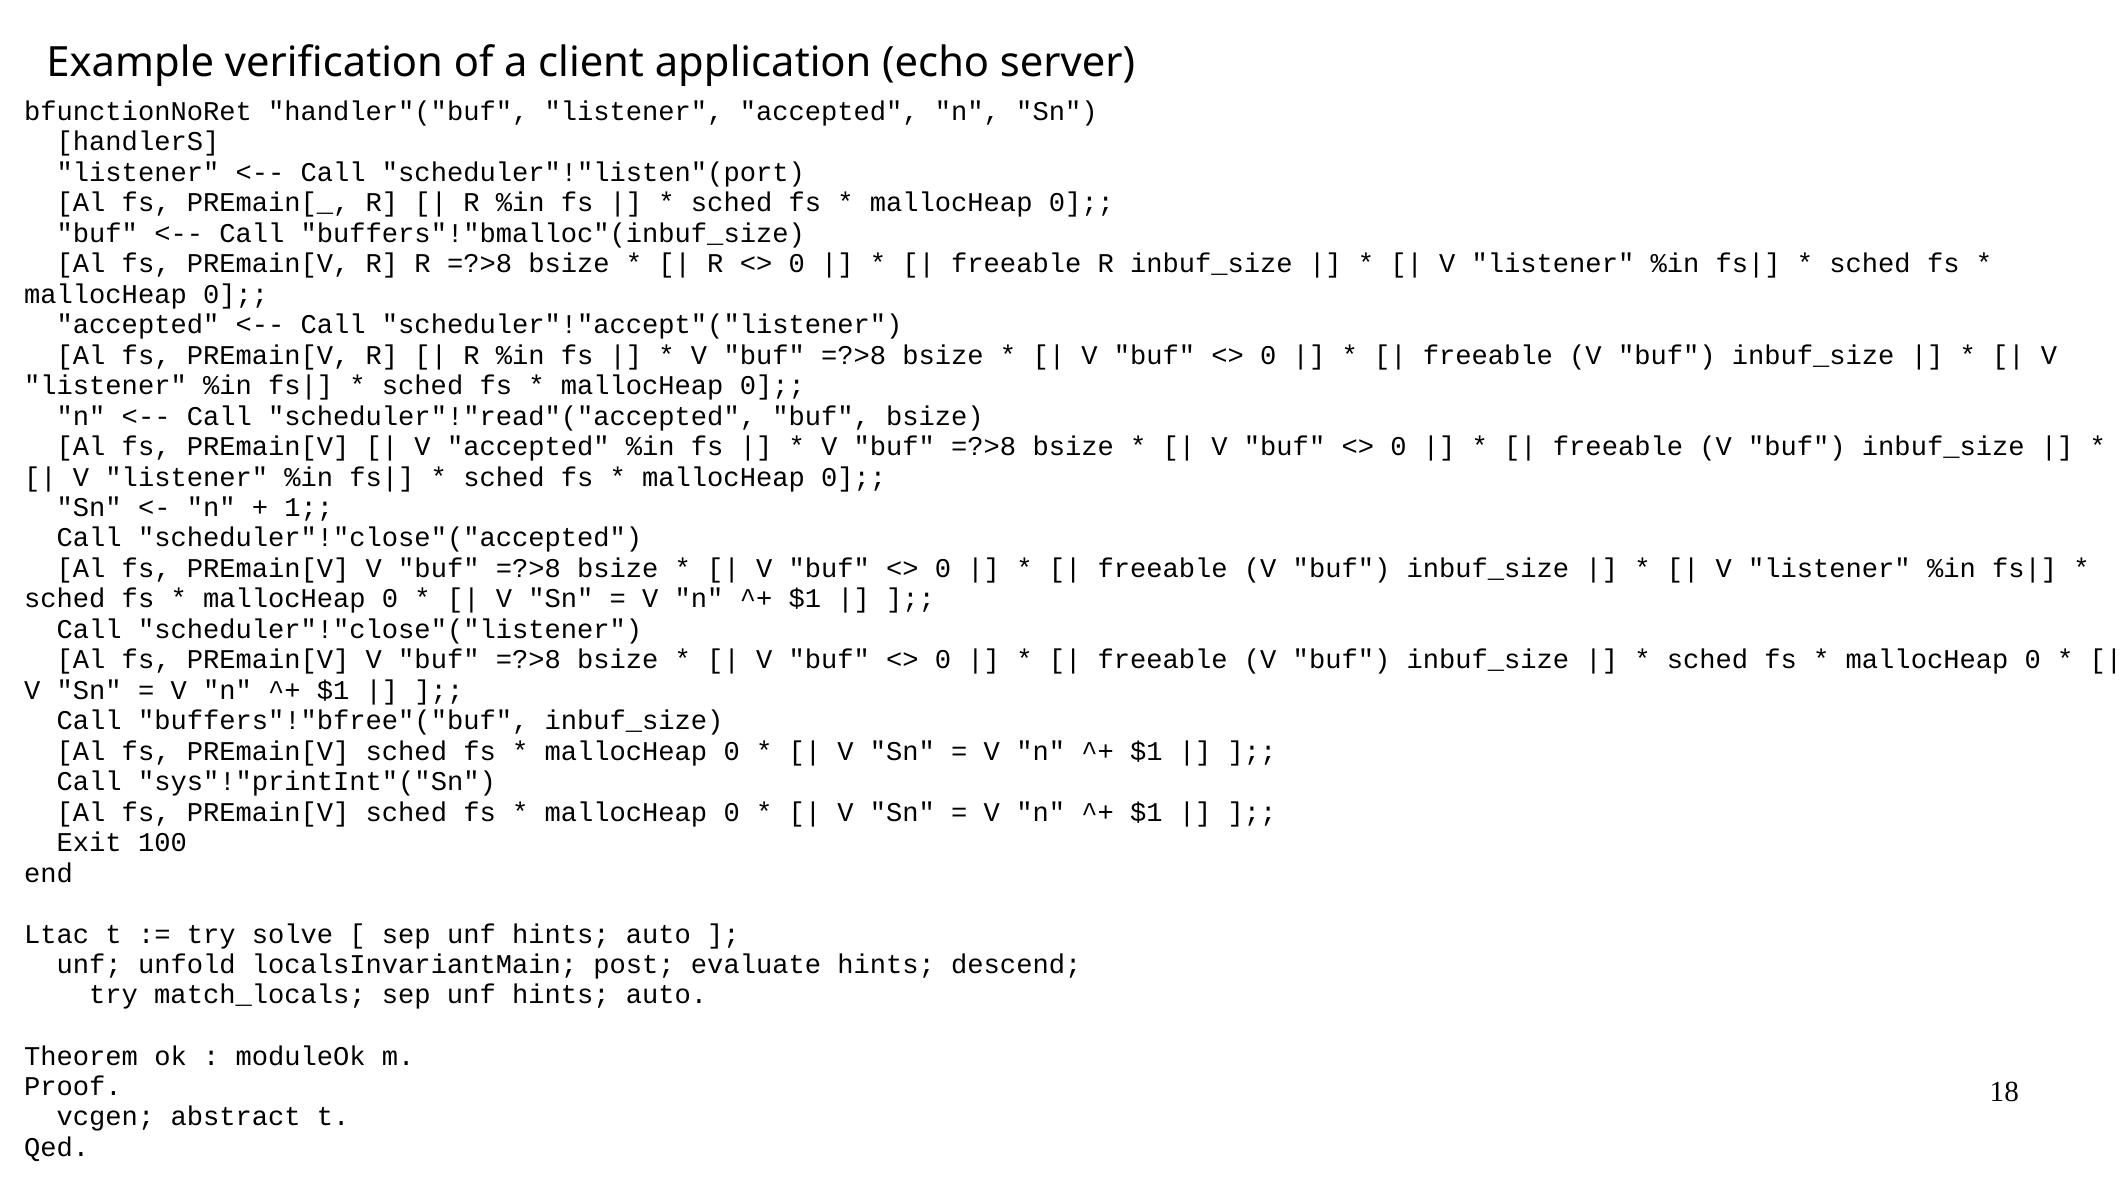

Example verification of a client application (echo server)
bfunctionNoRet "handler"("buf", "listener", "accepted", "n", "Sn")
 [handlerS]
 "listener" <-- Call "scheduler"!"listen"(port)
 [Al fs, PREmain[_, R] [| R %in fs |] * sched fs * mallocHeap 0];;
 "buf" <-- Call "buffers"!"bmalloc"(inbuf_size)
 [Al fs, PREmain[V, R] R =?>8 bsize * [| R <> 0 |] * [| freeable R inbuf_size |] * [| V "listener" %in fs|] * sched fs * mallocHeap 0];;
 "accepted" <-- Call "scheduler"!"accept"("listener")
 [Al fs, PREmain[V, R] [| R %in fs |] * V "buf" =?>8 bsize * [| V "buf" <> 0 |] * [| freeable (V "buf") inbuf_size |] * [| V "listener" %in fs|] * sched fs * mallocHeap 0];;
 "n" <-- Call "scheduler"!"read"("accepted", "buf", bsize)
 [Al fs, PREmain[V] [| V "accepted" %in fs |] * V "buf" =?>8 bsize * [| V "buf" <> 0 |] * [| freeable (V "buf") inbuf_size |] * [| V "listener" %in fs|] * sched fs * mallocHeap 0];;
 "Sn" <- "n" + 1;;
 Call "scheduler"!"close"("accepted")
 [Al fs, PREmain[V] V "buf" =?>8 bsize * [| V "buf" <> 0 |] * [| freeable (V "buf") inbuf_size |] * [| V "listener" %in fs|] * sched fs * mallocHeap 0 * [| V "Sn" = V "n" ^+ $1 |] ];;
 Call "scheduler"!"close"("listener")
 [Al fs, PREmain[V] V "buf" =?>8 bsize * [| V "buf" <> 0 |] * [| freeable (V "buf") inbuf_size |] * sched fs * mallocHeap 0 * [| V "Sn" = V "n" ^+ $1 |] ];;
 Call "buffers"!"bfree"("buf", inbuf_size)
 [Al fs, PREmain[V] sched fs * mallocHeap 0 * [| V "Sn" = V "n" ^+ $1 |] ];;
 Call "sys"!"printInt"("Sn")
 [Al fs, PREmain[V] sched fs * mallocHeap 0 * [| V "Sn" = V "n" ^+ $1 |] ];;
 Exit 100
end
Ltac t := try solve [ sep unf hints; auto ];
 unf; unfold localsInvariantMain; post; evaluate hints; descend;
 try match_locals; sep unf hints; auto.
Theorem ok : moduleOk m.
Proof.
 vcgen; abstract t.
Qed.
18